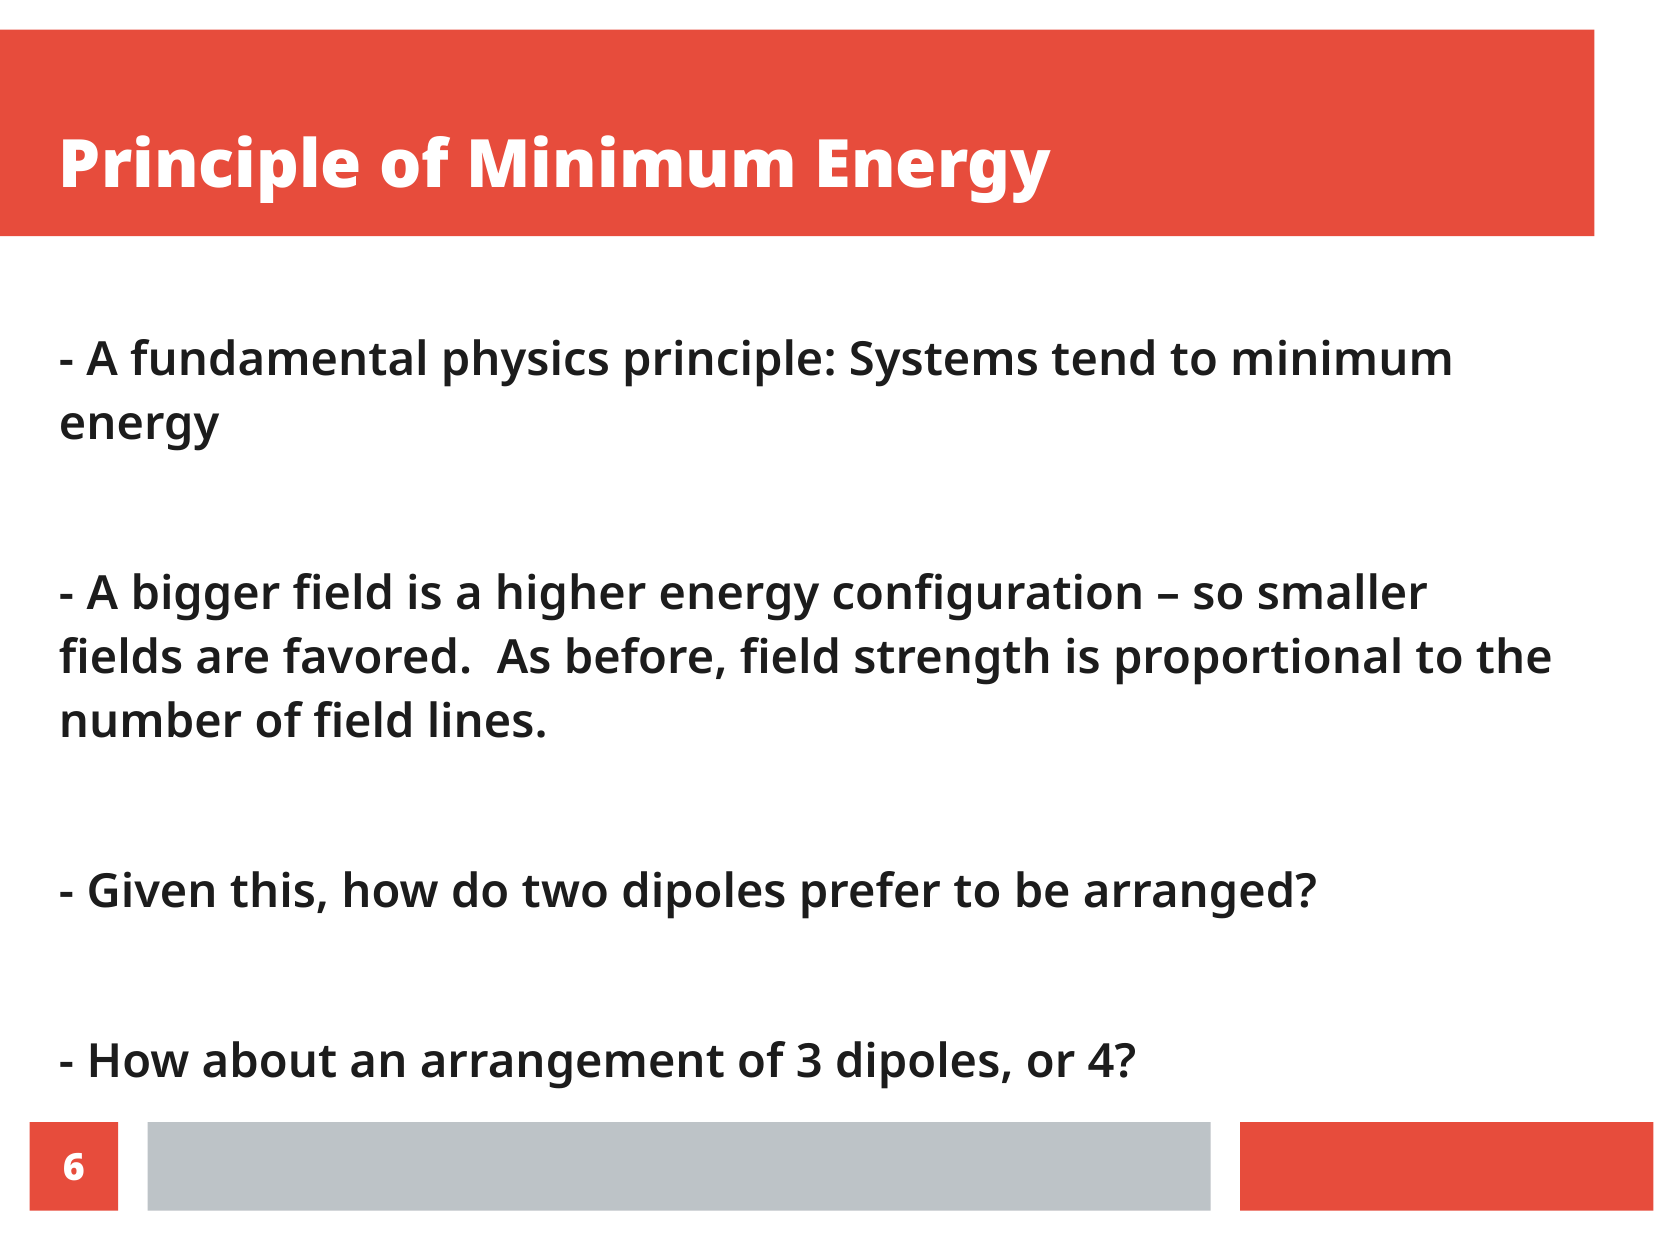

# Principle of Minimum Energy
- A fundamental physics principle: Systems tend to minimum energy
- A bigger field is a higher energy configuration – so smaller fields are favored. As before, field strength is proportional to the number of field lines.
- Given this, how do two dipoles prefer to be arranged?
- How about an arrangement of 3 dipoles, or 4?
6